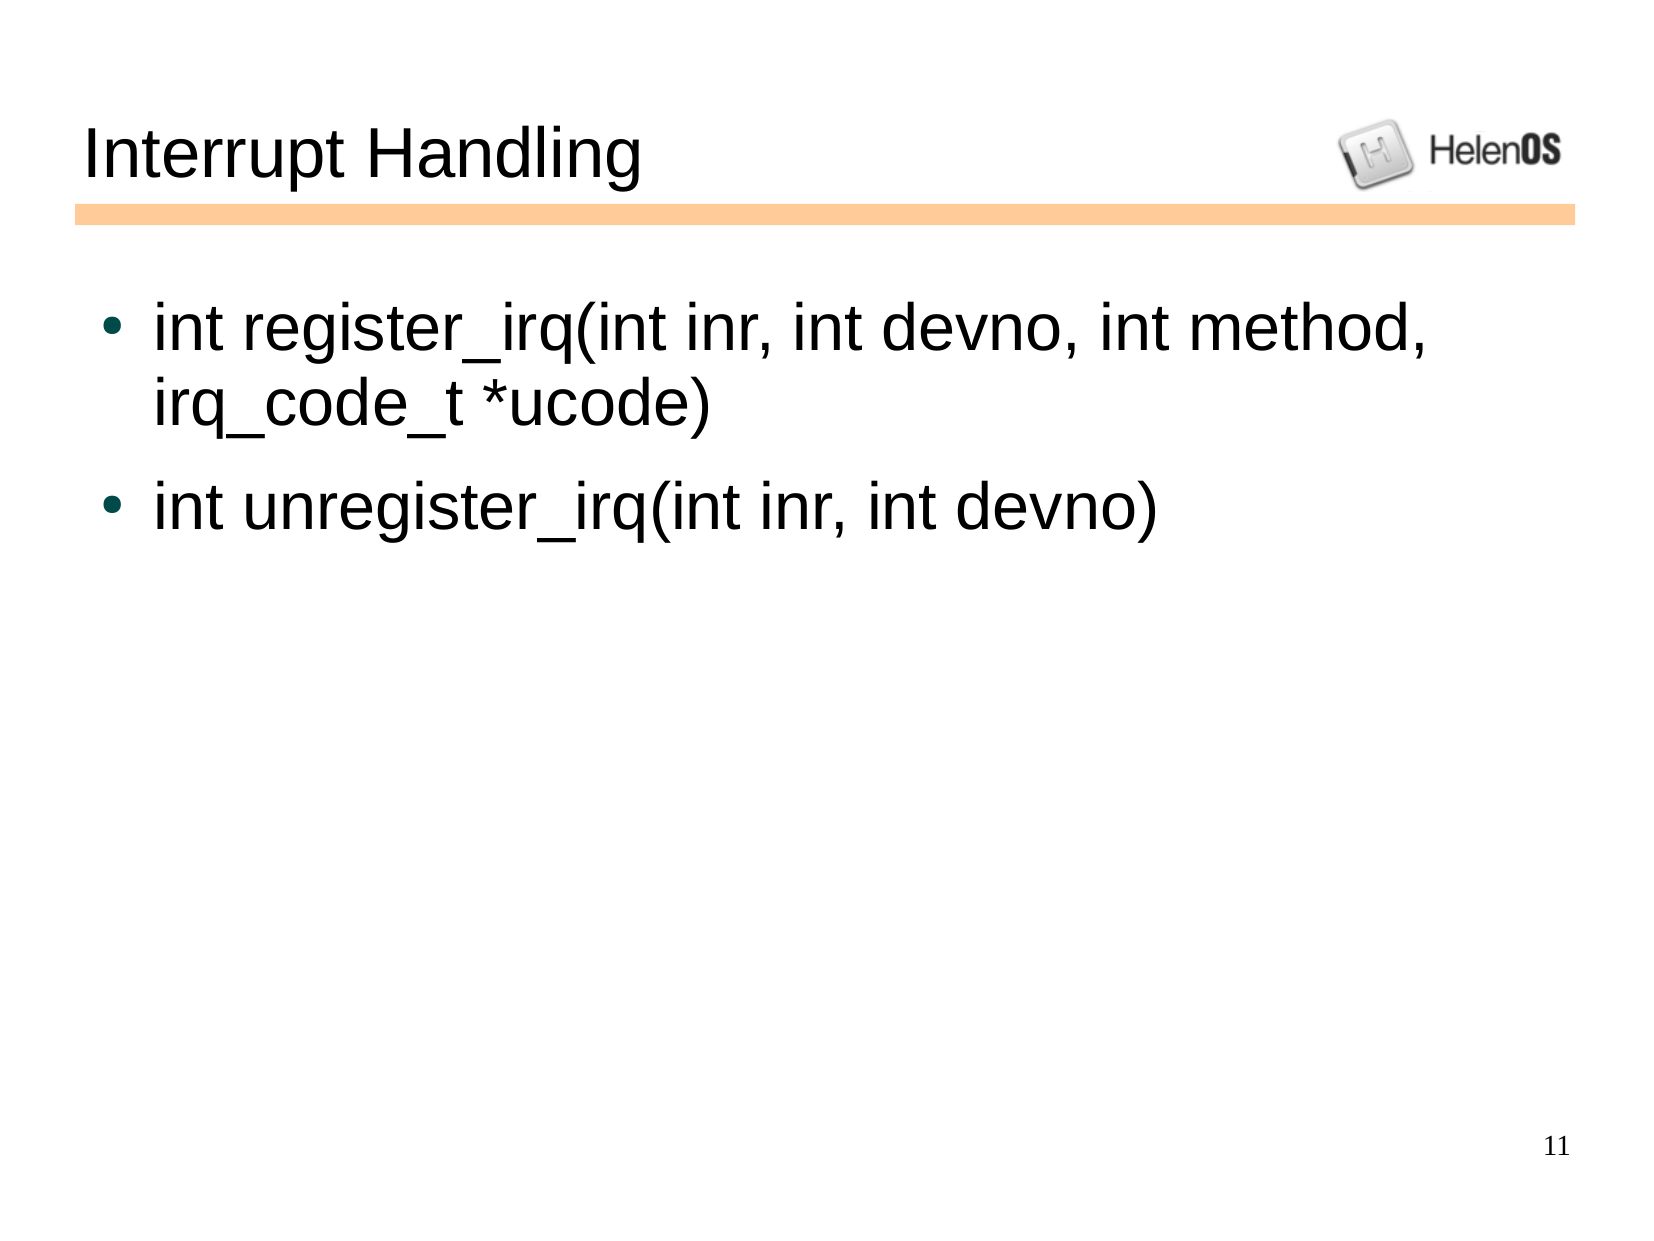

# Interrupt Handling
int register_irq(int inr, int devno, int method, irq_code_t *ucode)
int unregister_irq(int inr, int devno)
11